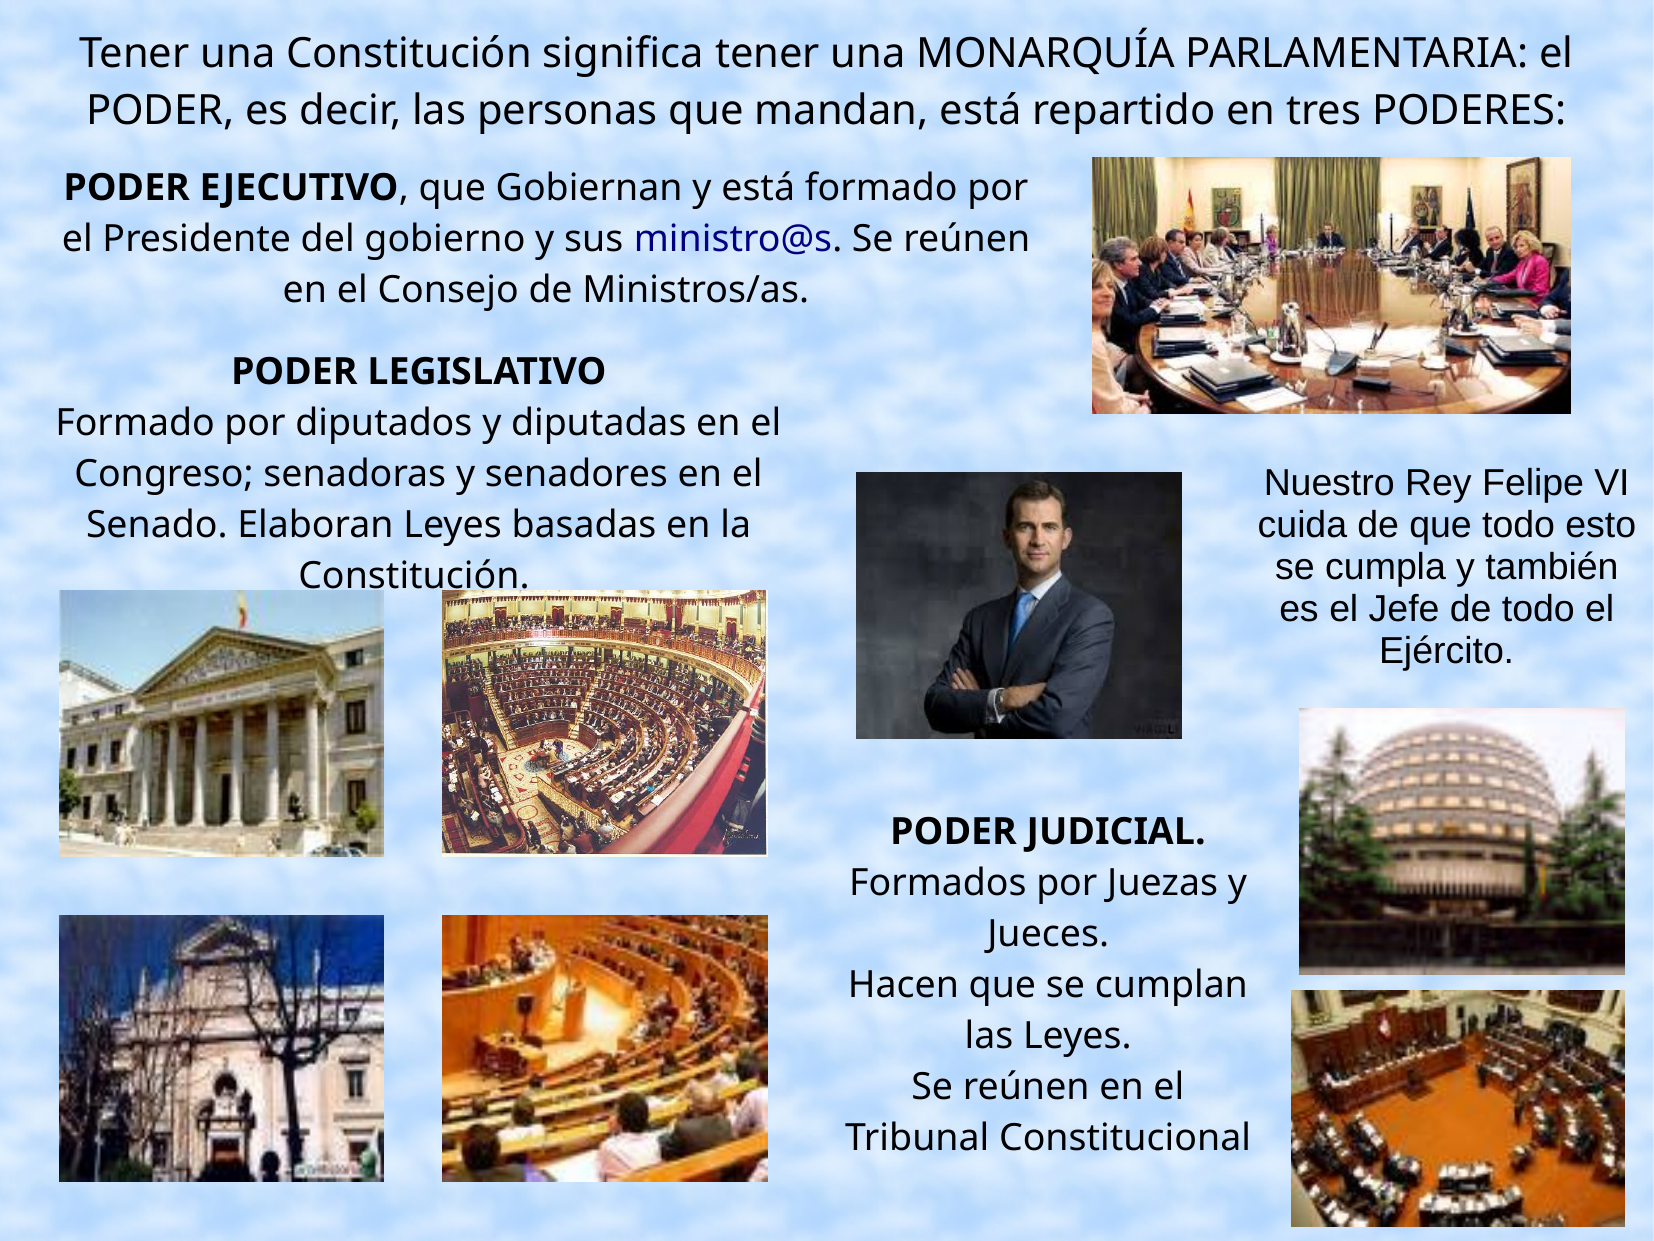

Tener una Constitución significa tener una MONARQUÍA PARLAMENTARIA: el PODER, es decir, las personas que mandan, está repartido en tres PODERES:
PODER EJECUTIVO, que Gobiernan y está formado por el Presidente del gobierno y sus ministro@s. Se reúnen en el Consejo de Ministros/as.
PODER LEGISLATIVO
Formado por diputados y diputadas en el Congreso; senadoras y senadores en el Senado. Elaboran Leyes basadas en la Constitución.
Nuestro Rey Felipe VI cuida de que todo esto se cumpla y también es el Jefe de todo el Ejército.
PODER JUDICIAL. Formados por Juezas y Jueces.
Hacen que se cumplan las Leyes.
Se reúnen en el Tribunal Constitucional